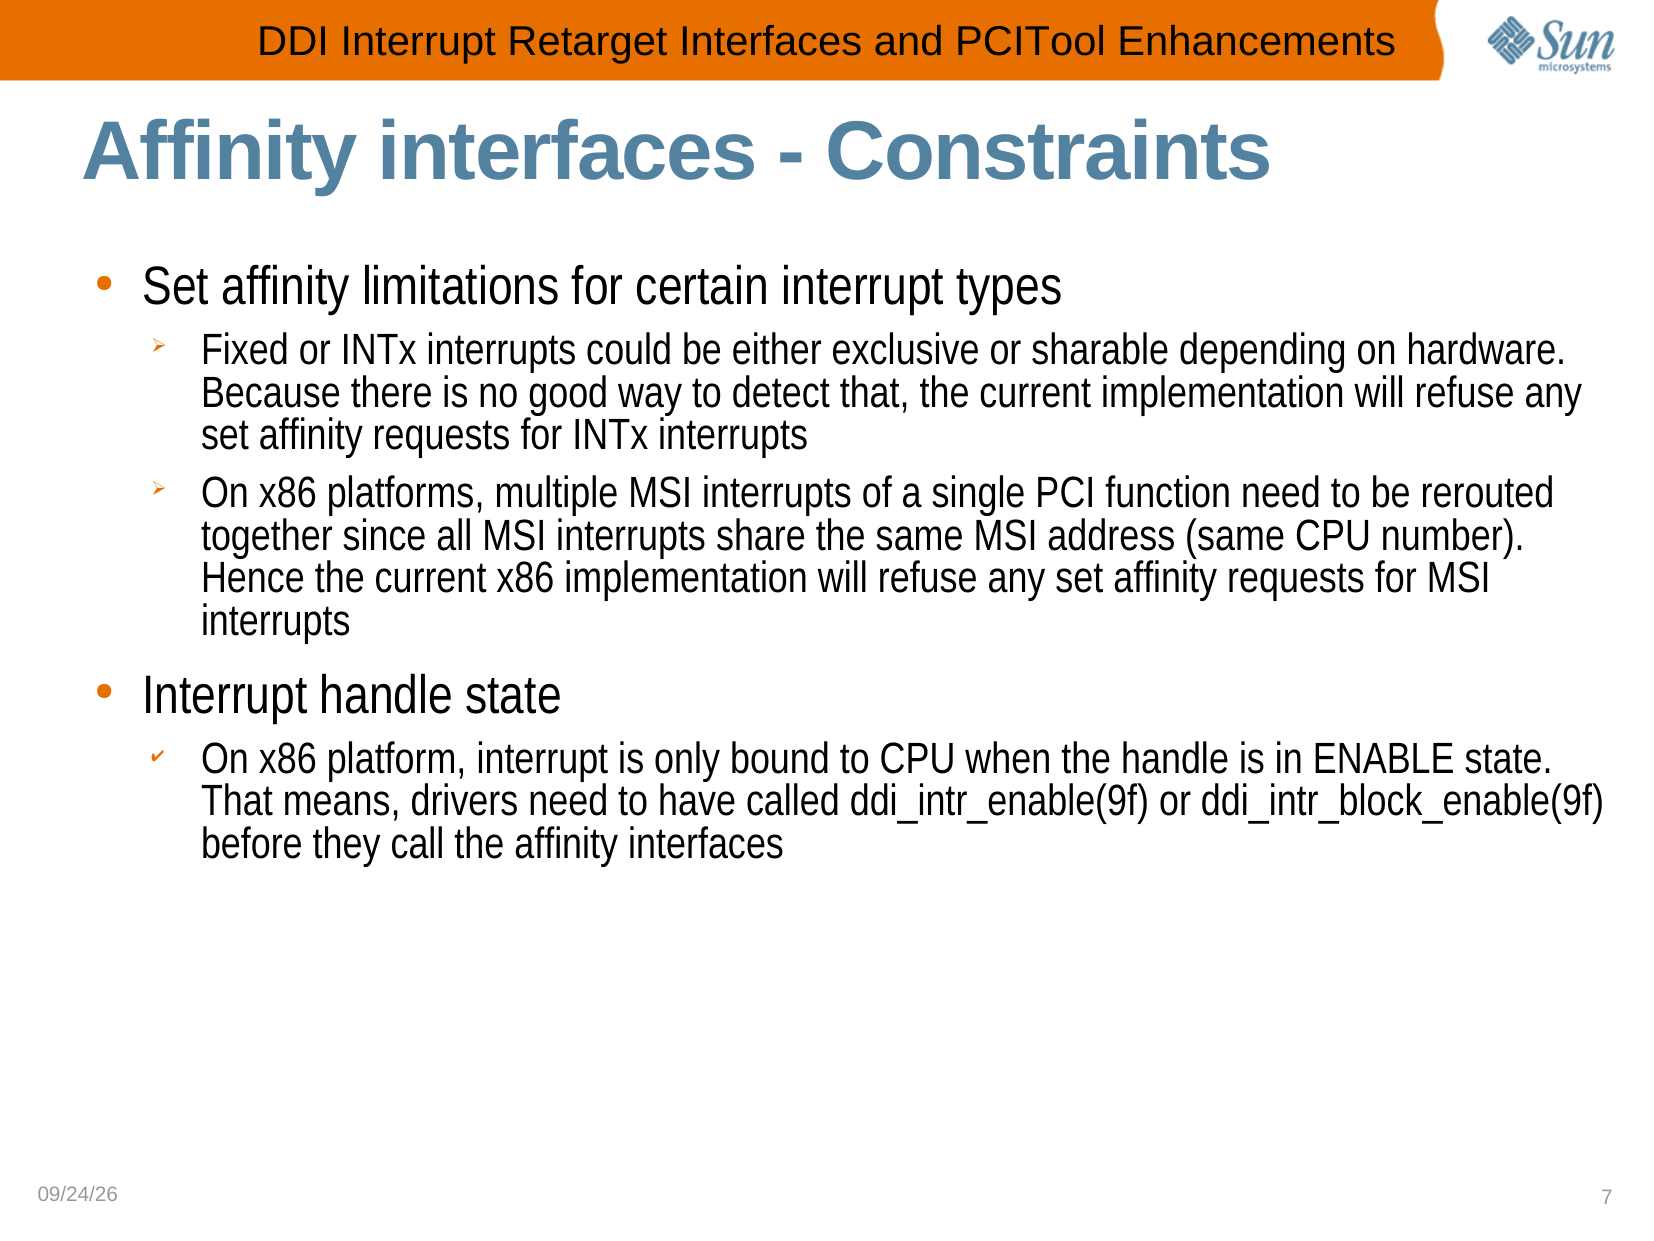

# Affinity interfaces - Constraints
Set affinity limitations for certain interrupt types
Fixed or INTx interrupts could be either exclusive or sharable depending on hardware. Because there is no good way to detect that, the current implementation will refuse any set affinity requests for INTx interrupts
On x86 platforms, multiple MSI interrupts of a single PCI function need to be rerouted together since all MSI interrupts share the same MSI address (same CPU number). Hence the current x86 implementation will refuse any set affinity requests for MSI interrupts
Interrupt handle state
On x86 platform, interrupt is only bound to CPU when the handle is in ENABLE state. That means, drivers need to have called ddi_intr_enable(9f) or ddi_intr_block_enable(9f) before they call the affinity interfaces
7